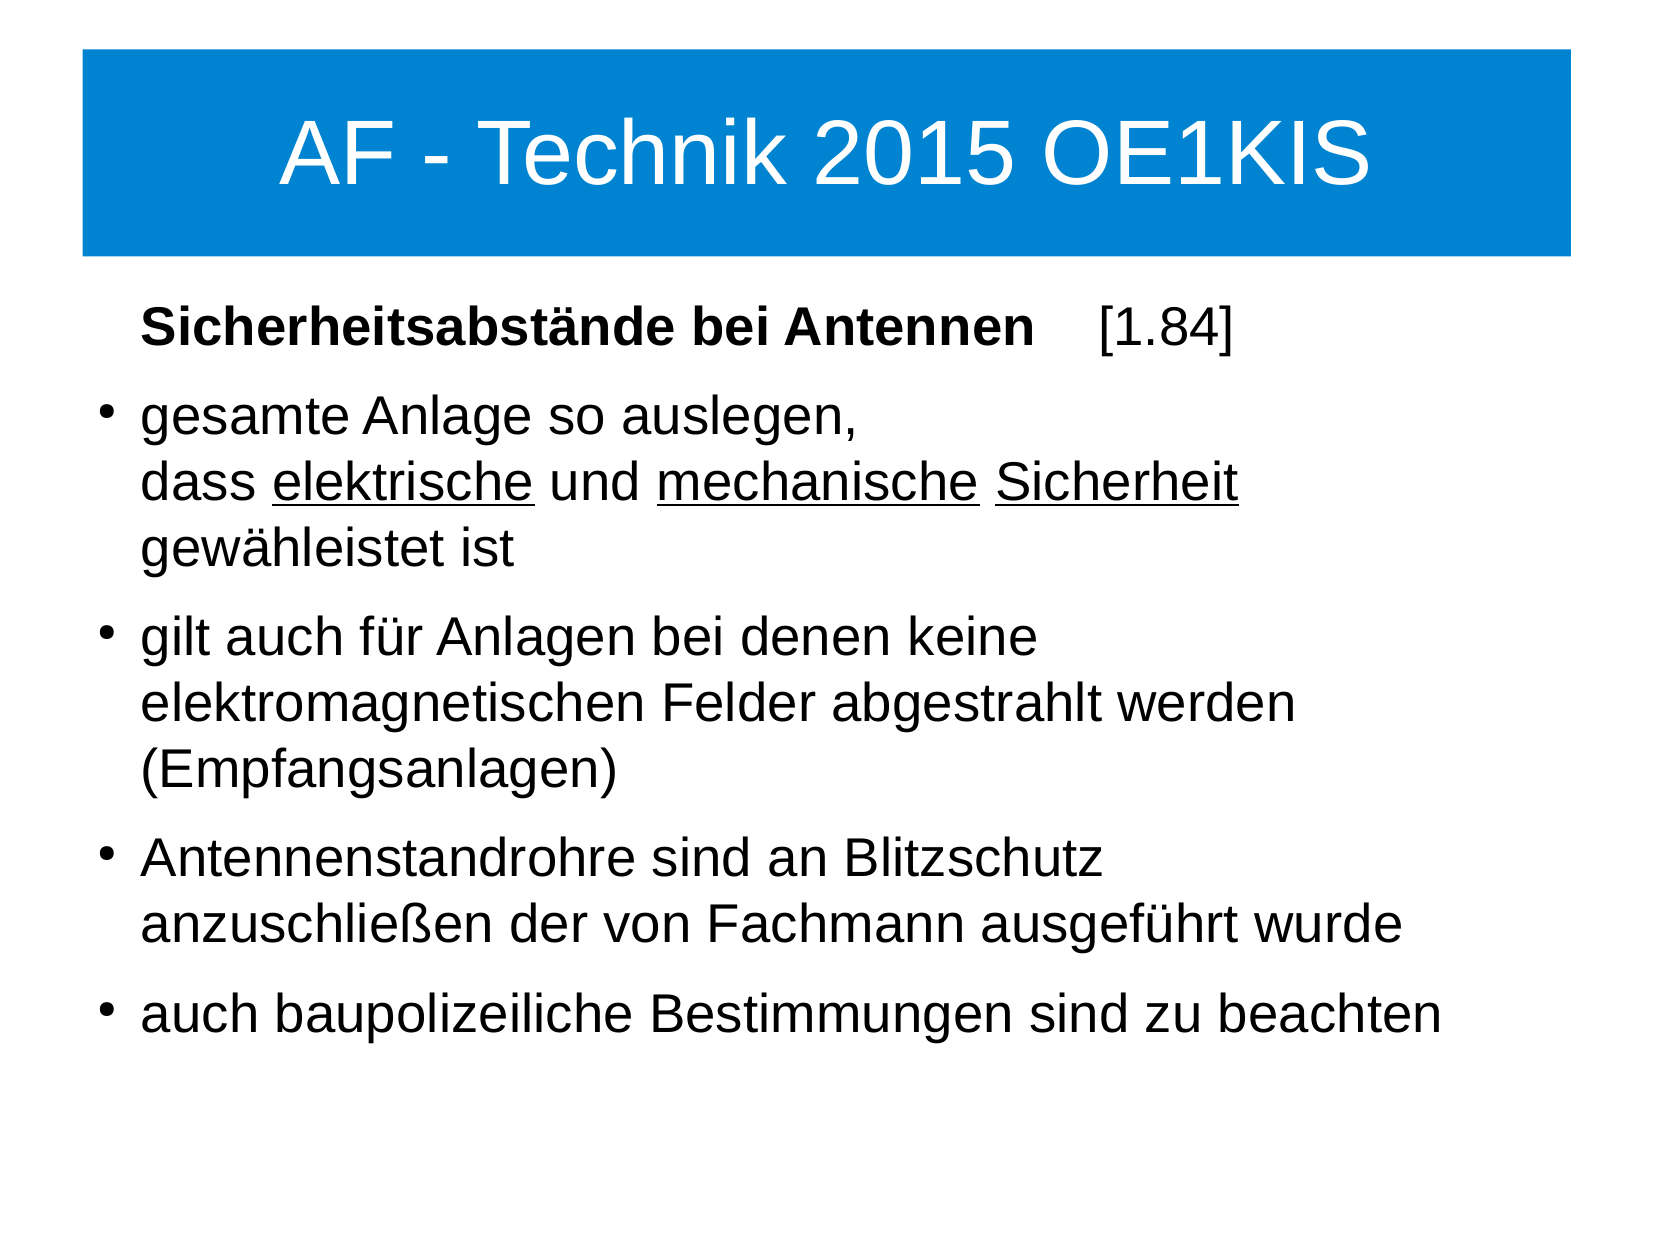

# AF - Technik 2015 OE1KIS
Sicherheitsabstände bei Antennen [1.84]
gesamte Anlage so auslegen,
dass elektrische und mechanische Sicherheit
gewähleistet ist
gilt auch für Anlagen bei denen keine
elektromagnetischen Felder abgestrahlt werden
(Empfangsanlagen)
Antennenstandrohre sind an Blitzschutz
anzuschließen der von Fachmann ausgeführt wurde
auch baupolizeiliche Bestimmungen sind zu beachten